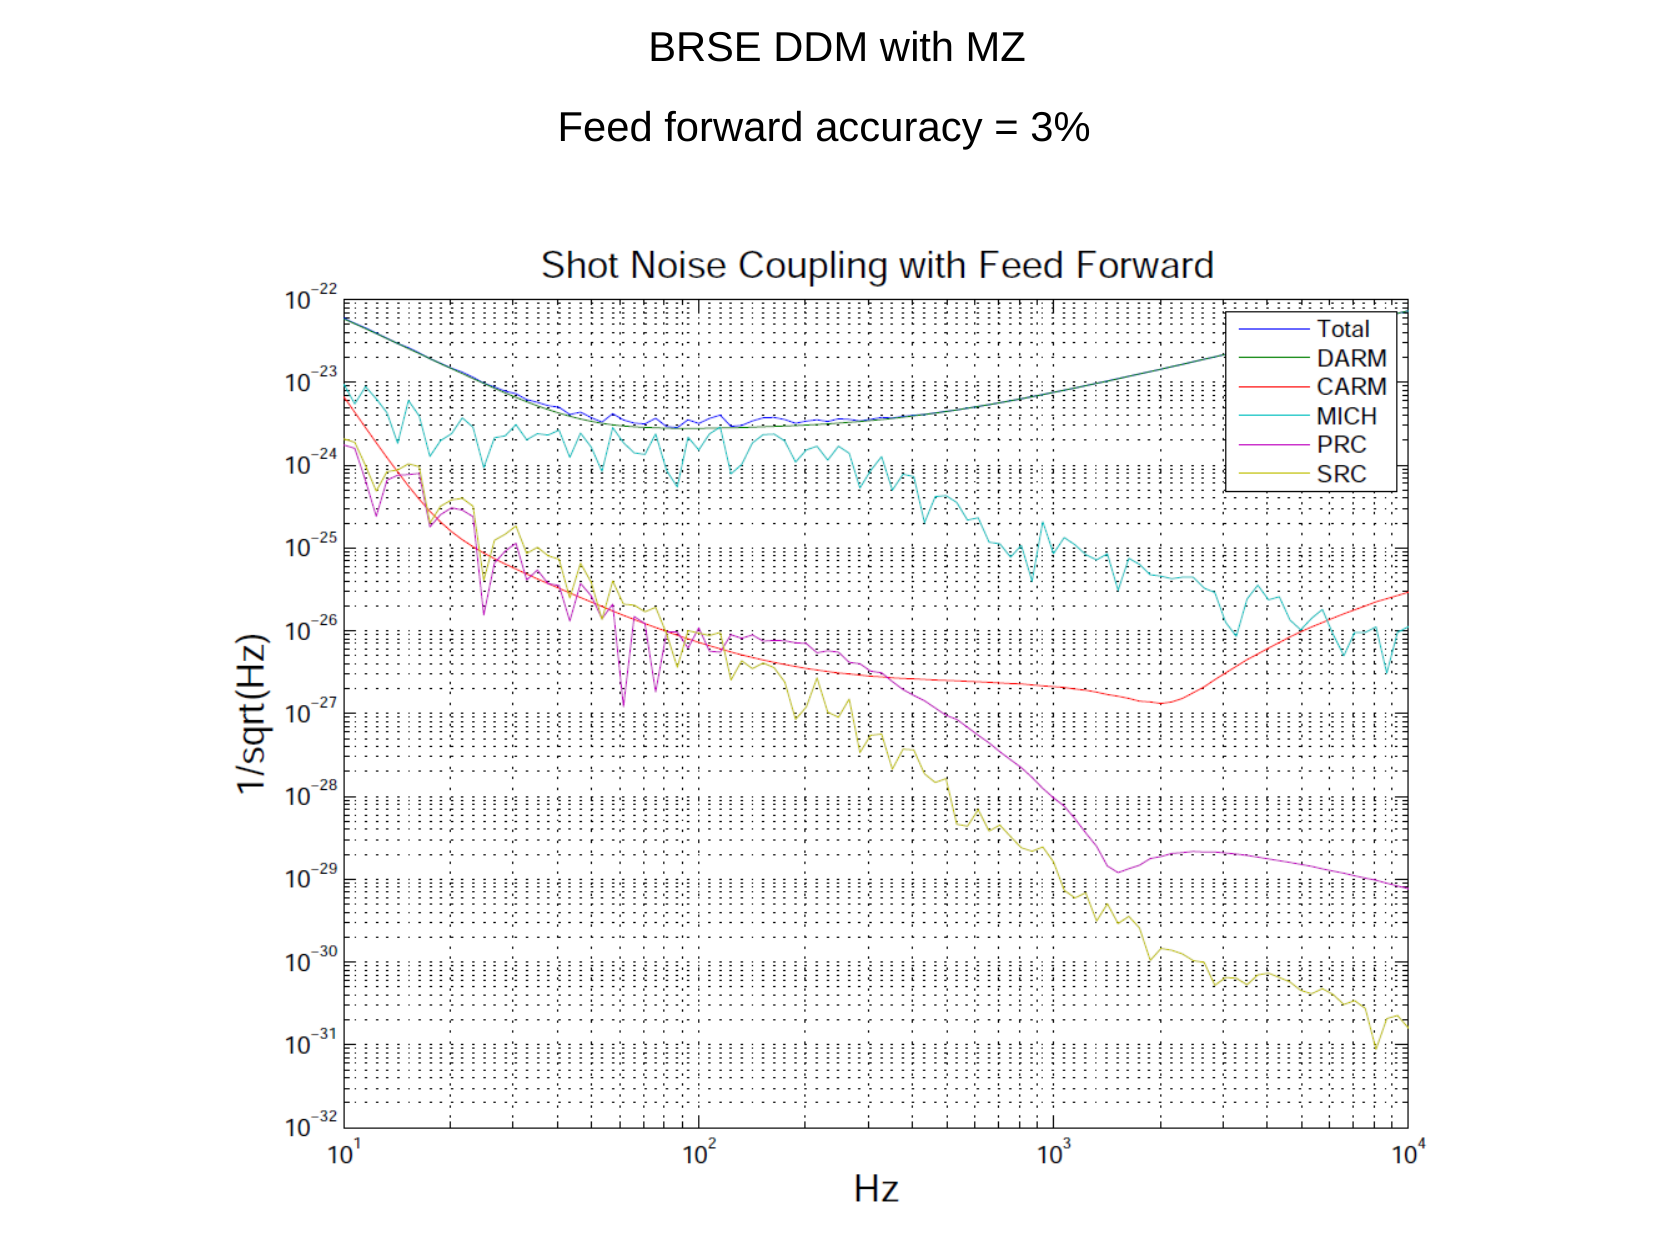

BRSE DDM with MZ
Feed forward accuracy = 3%